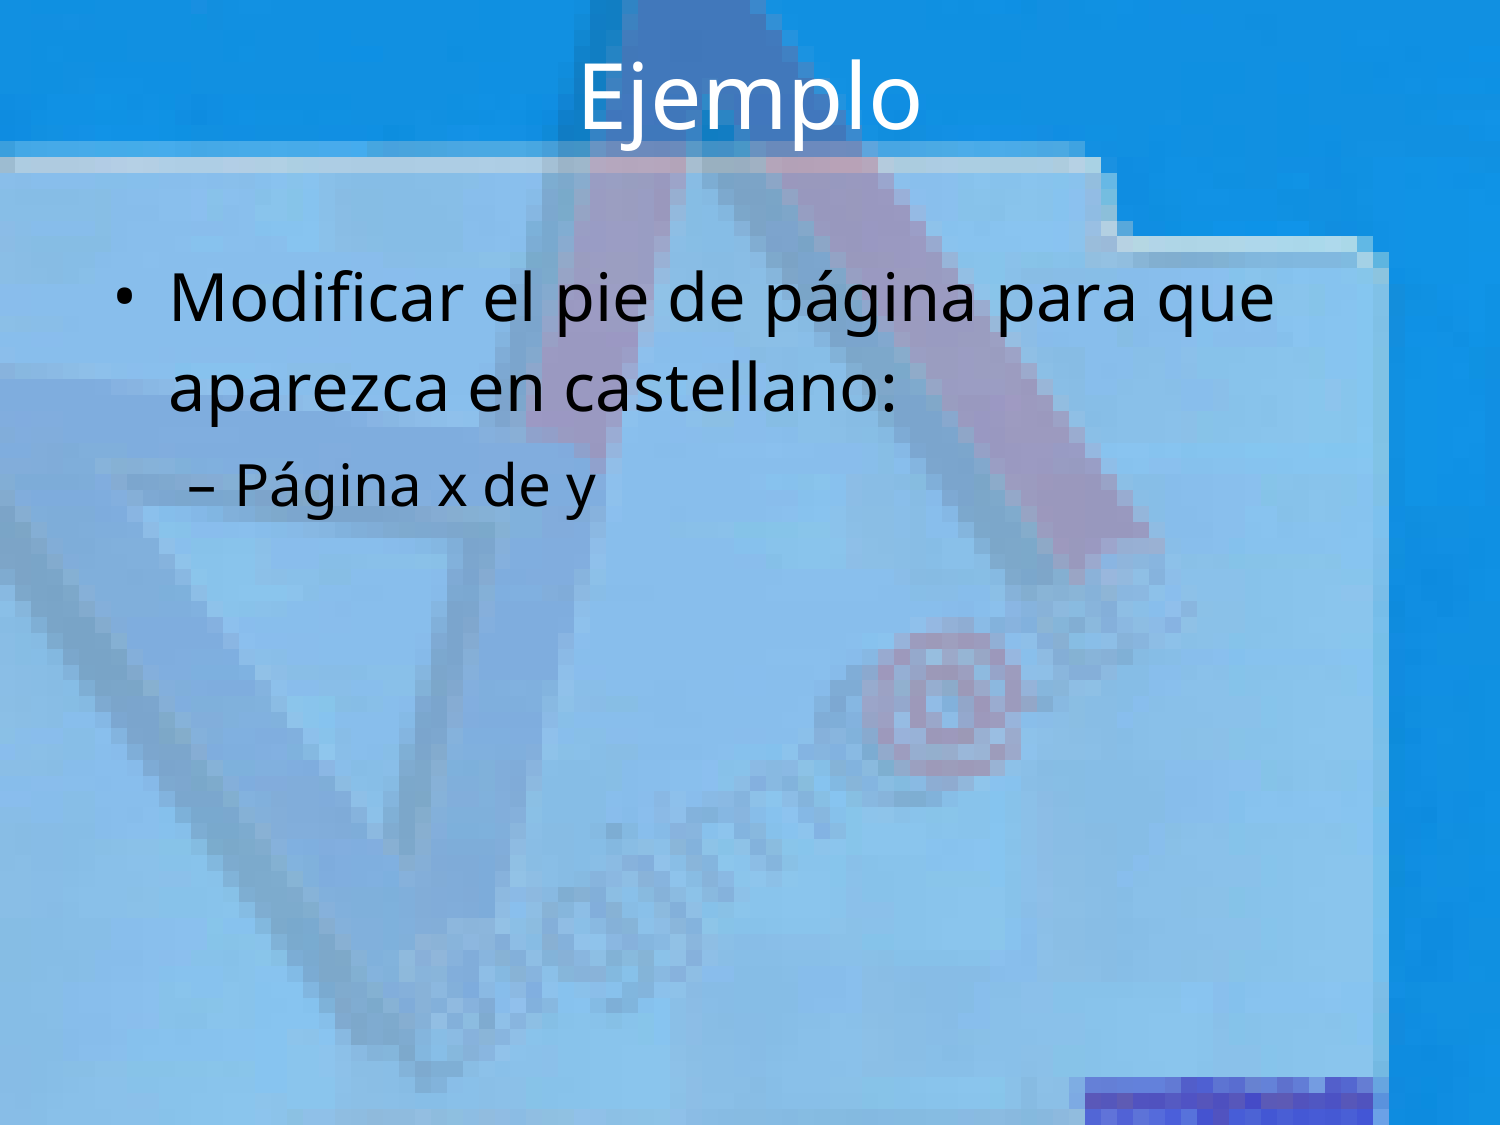

# Ejemplo
Modificar el pie de página para que aparezca en castellano:
Página x de y